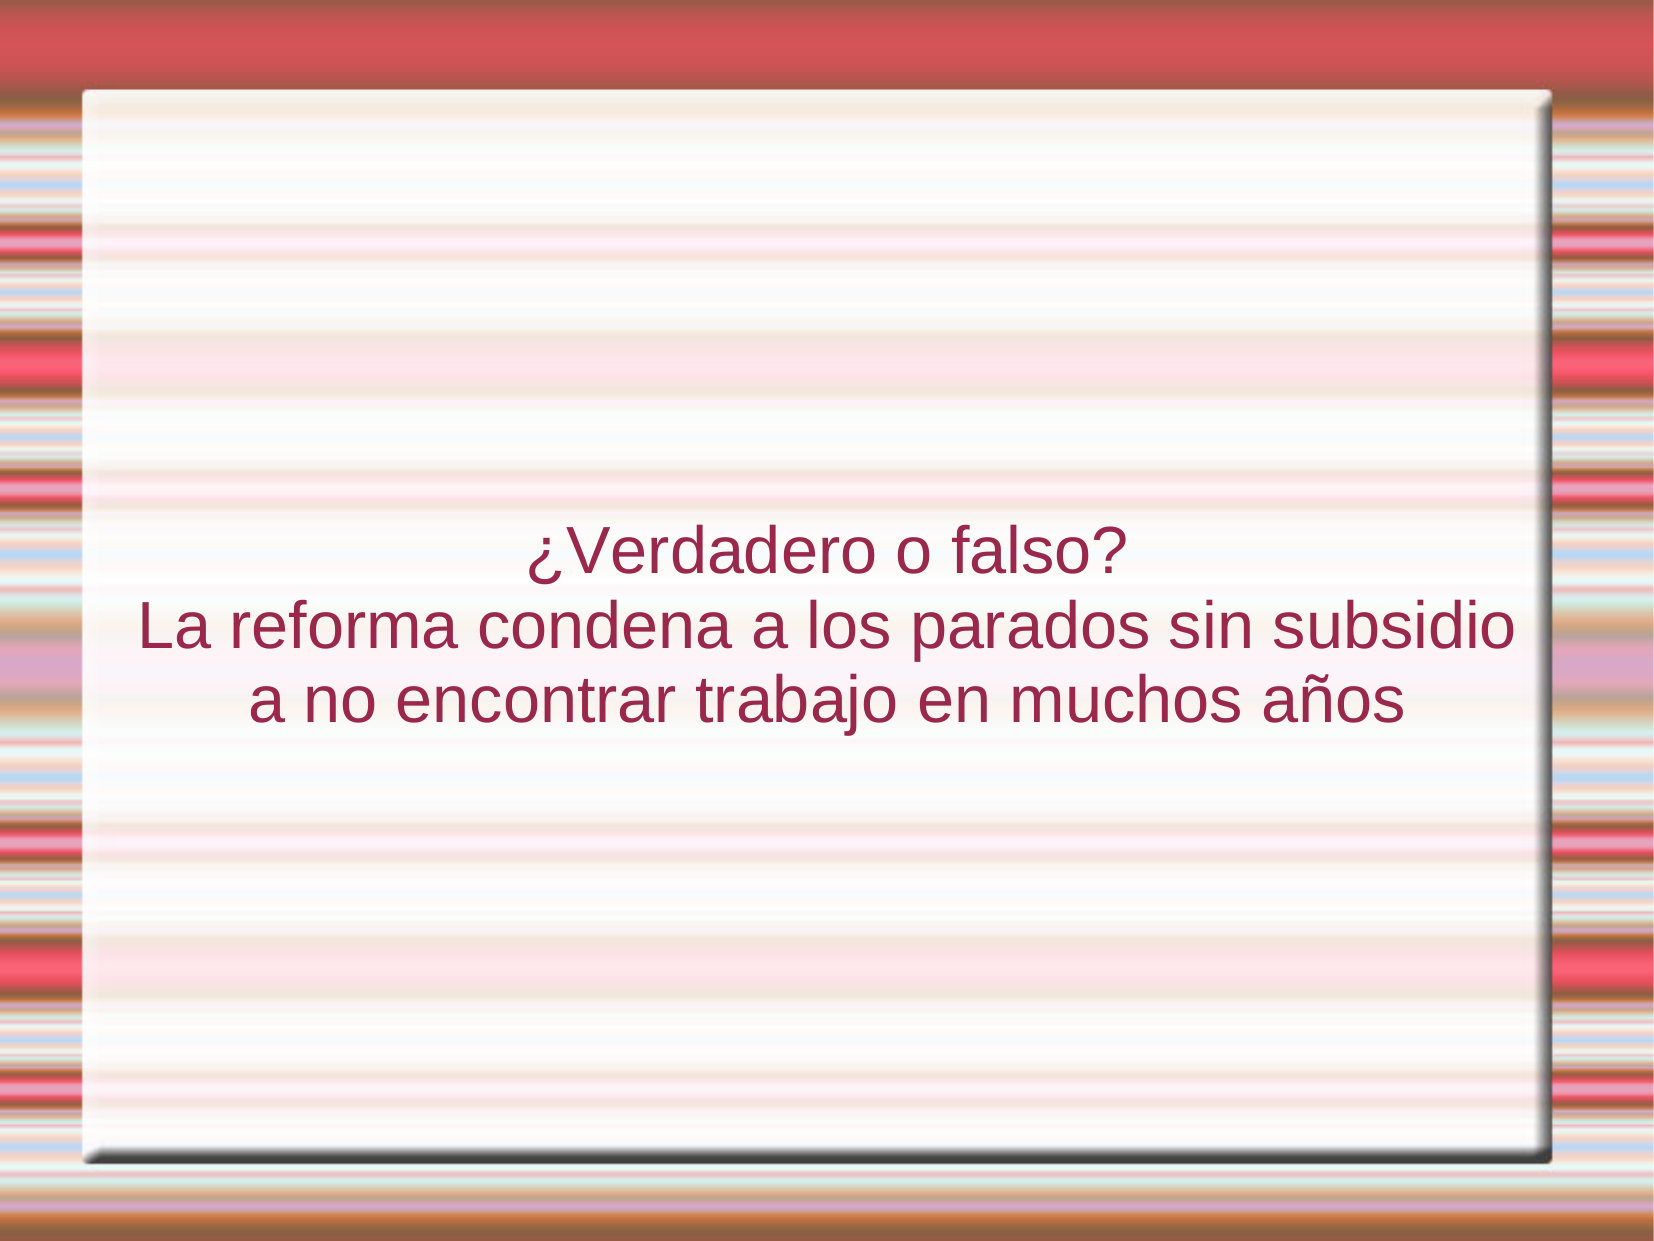

¿Verdadero o falso?
La reforma condena a los parados sin subsidio a no encontrar trabajo en muchos años